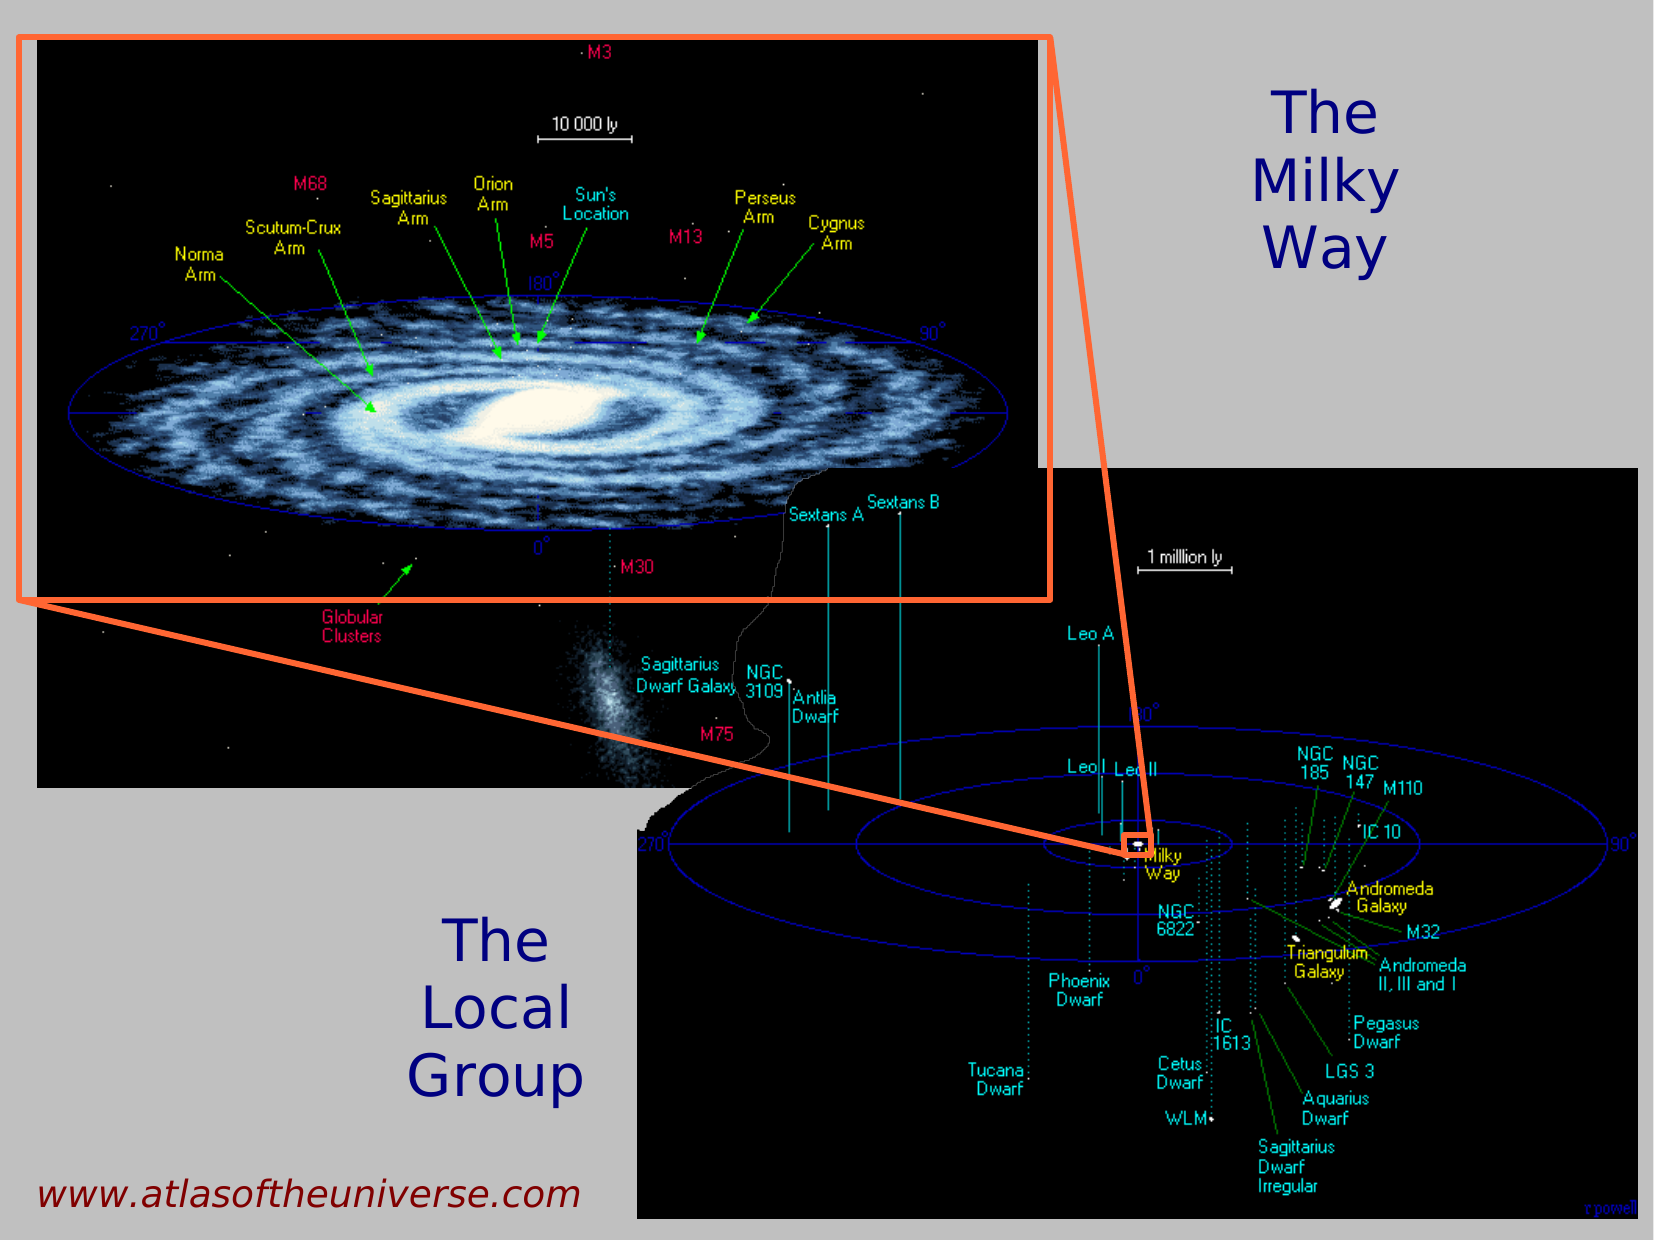

The
Milky
Way
The
Local
Group
www.atlasoftheuniverse.com